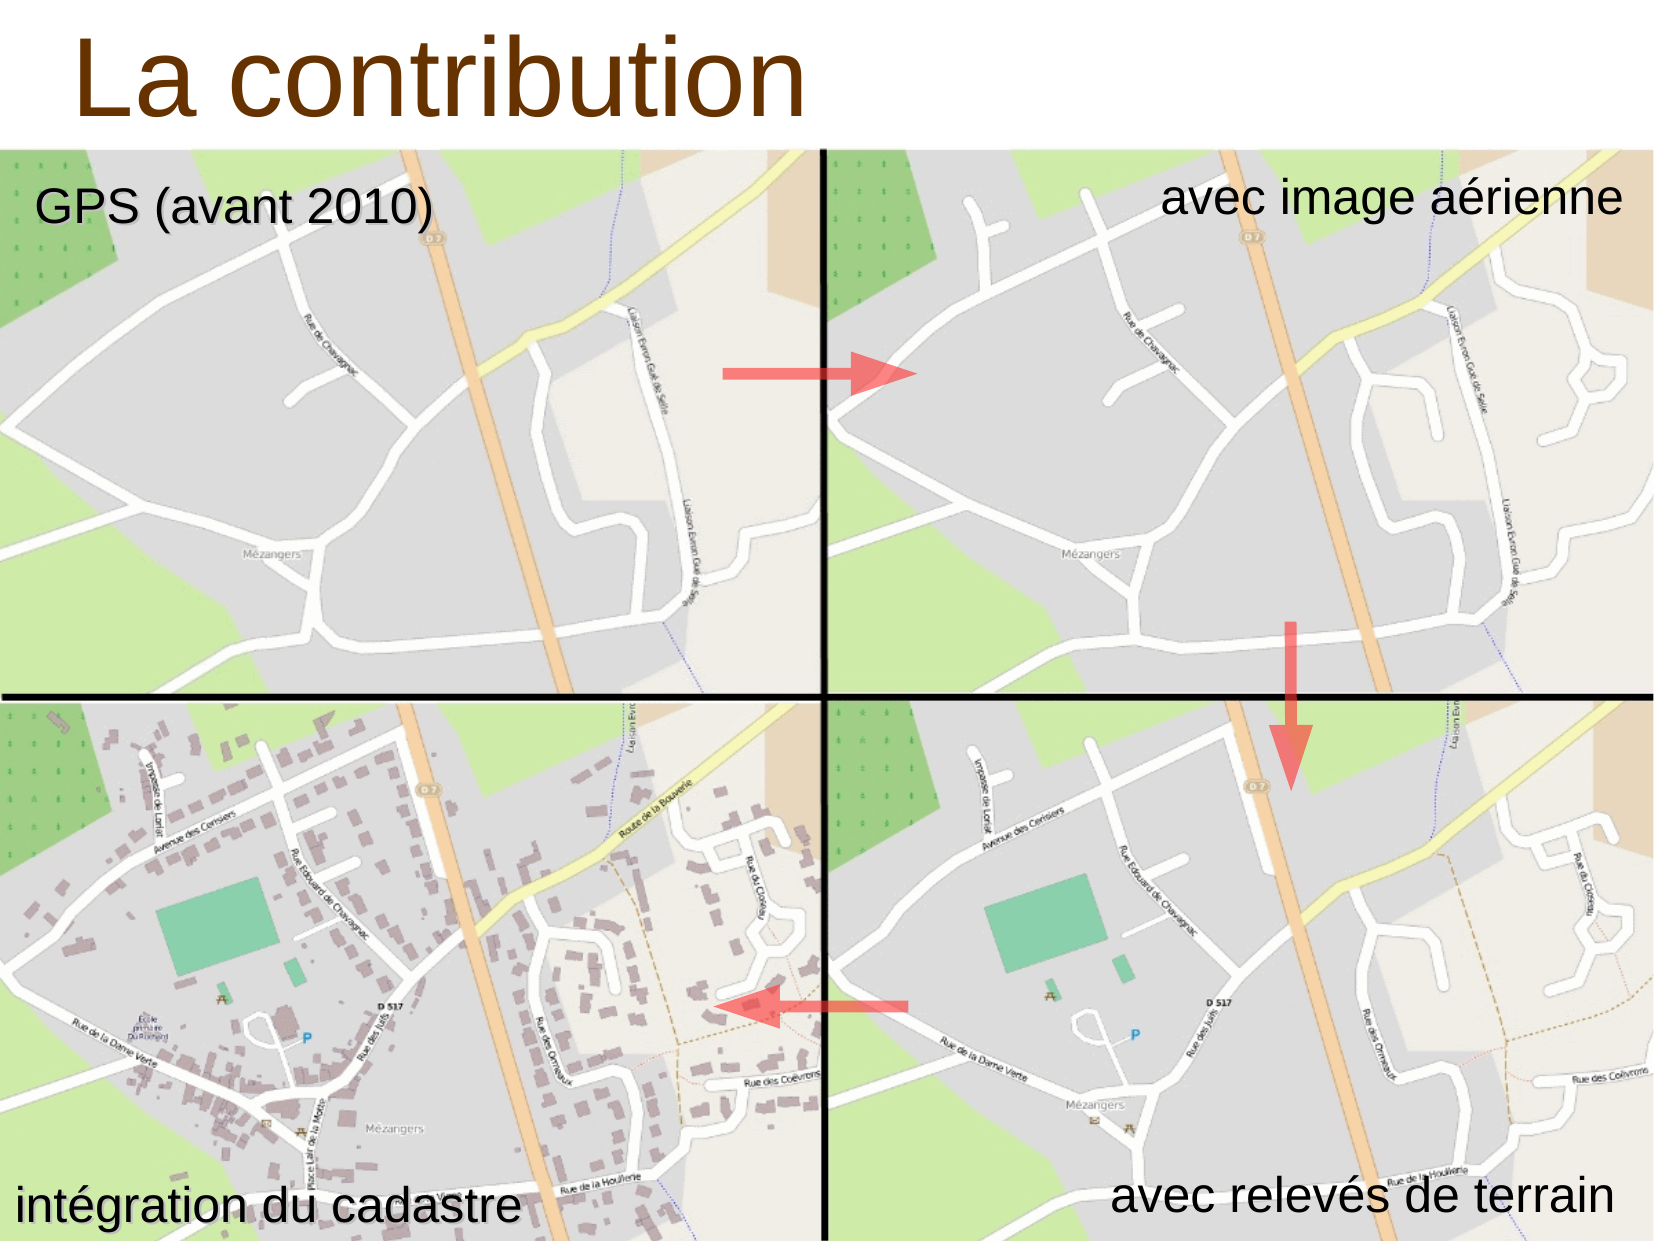

# La contribution
avec image aérienne
GPS (avant 2010)
avec relevés de terrain
intégration du cadastre